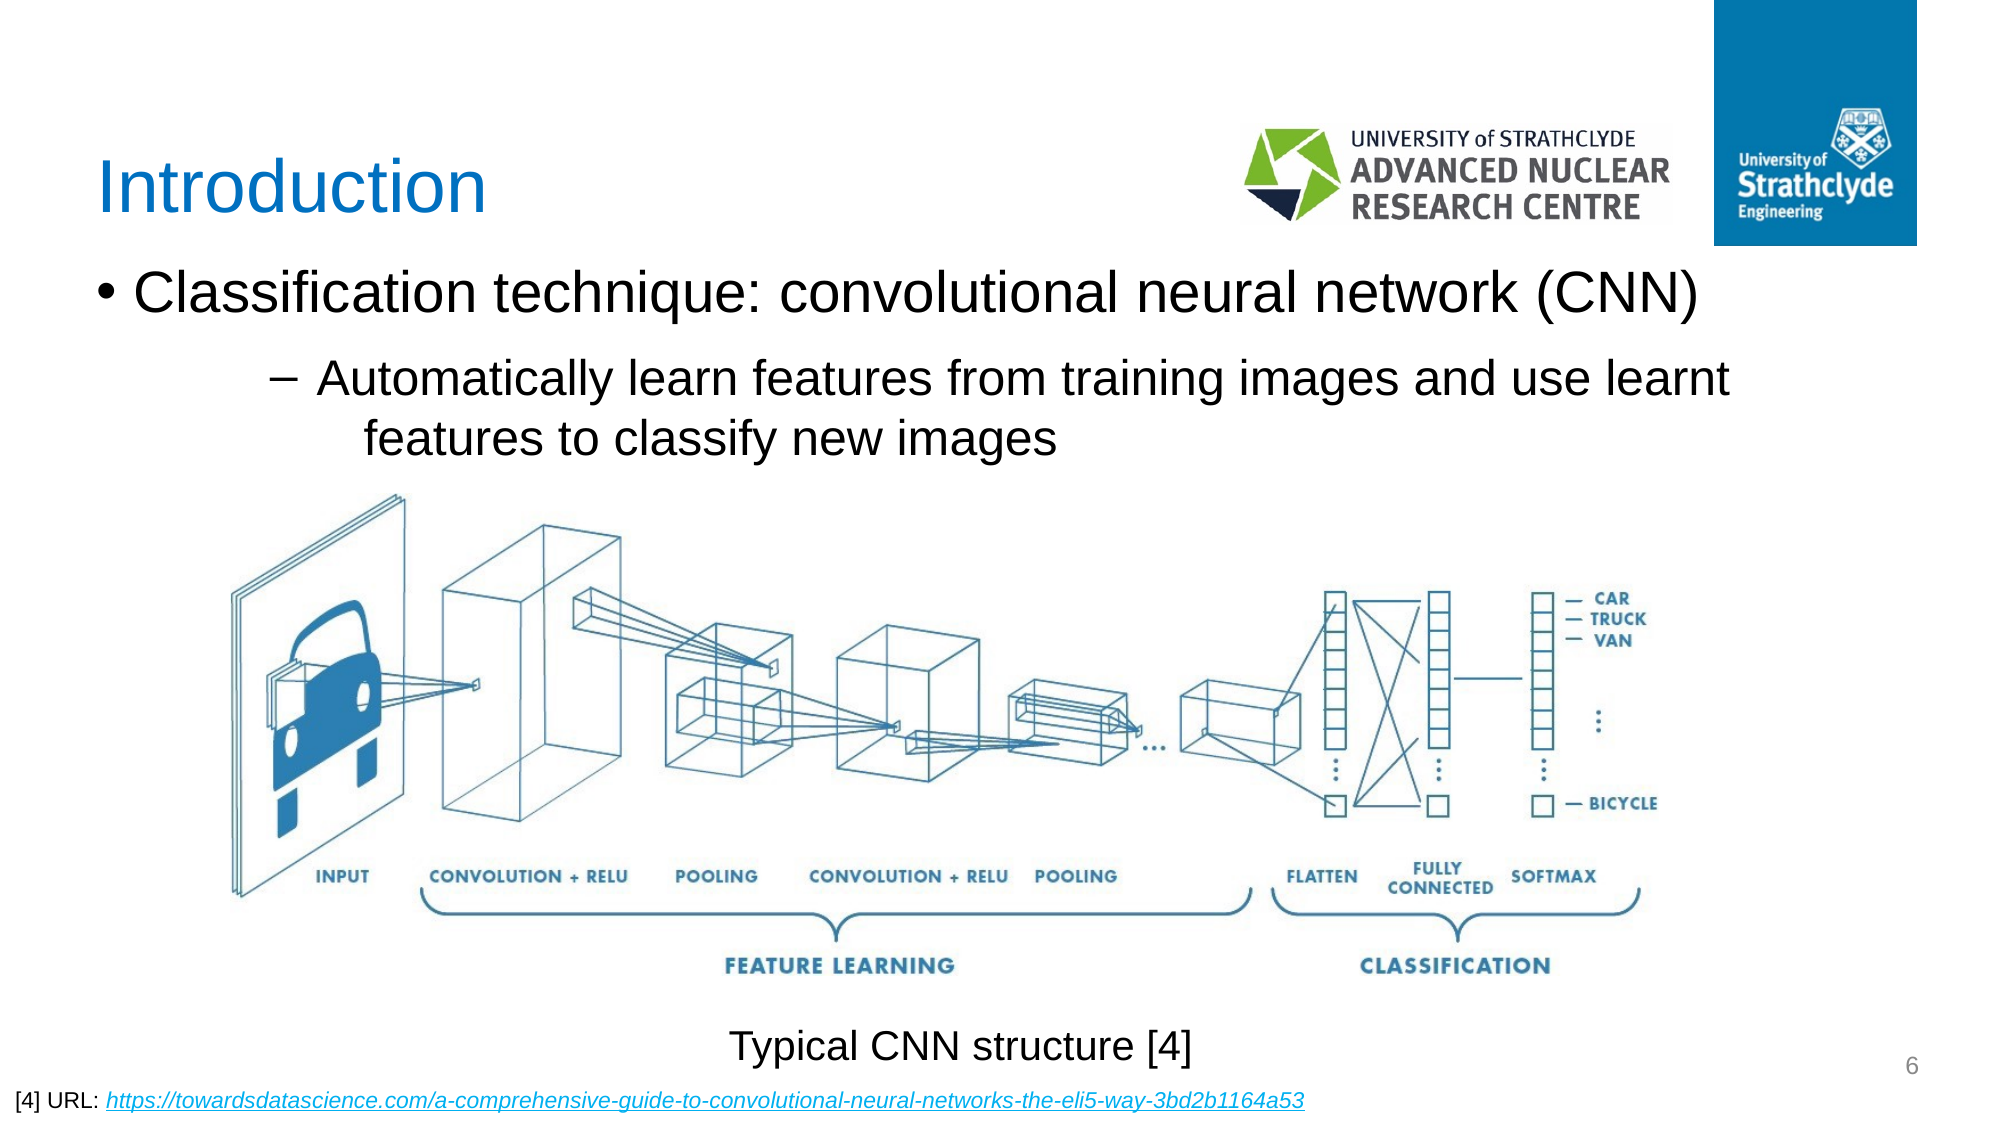

# Introduction
Classification technique: convolutional neural network (CNN)
Automatically learn features from training images and use learnt features to classify new images
Typical CNN structure [4]
5
[4] URL: https://towardsdatascience.com/a-comprehensive-guide-to-convolutional-neural-networks-the-eli5-way-3bd2b1164a53